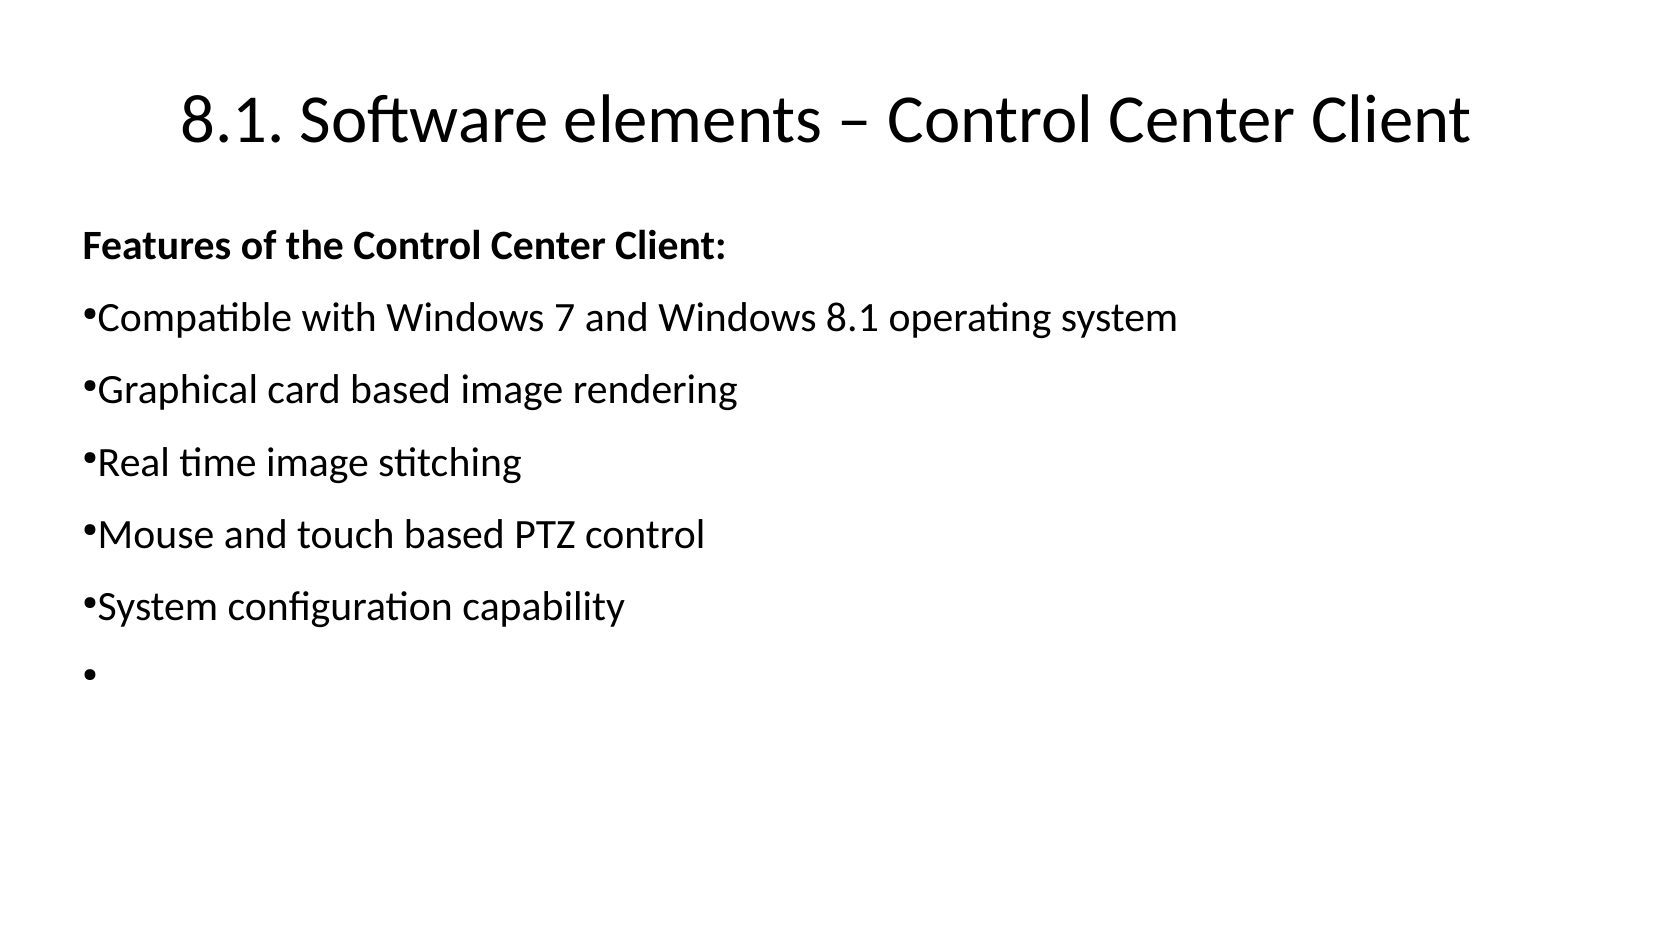

# 8.1. Software elements – Control Center Client
Features of the Control Center Client:
Compatible with Windows 7 and Windows 8.1 operating system
Graphical card based image rendering
Real time image stitching
Mouse and touch based PTZ control
System configuration capability